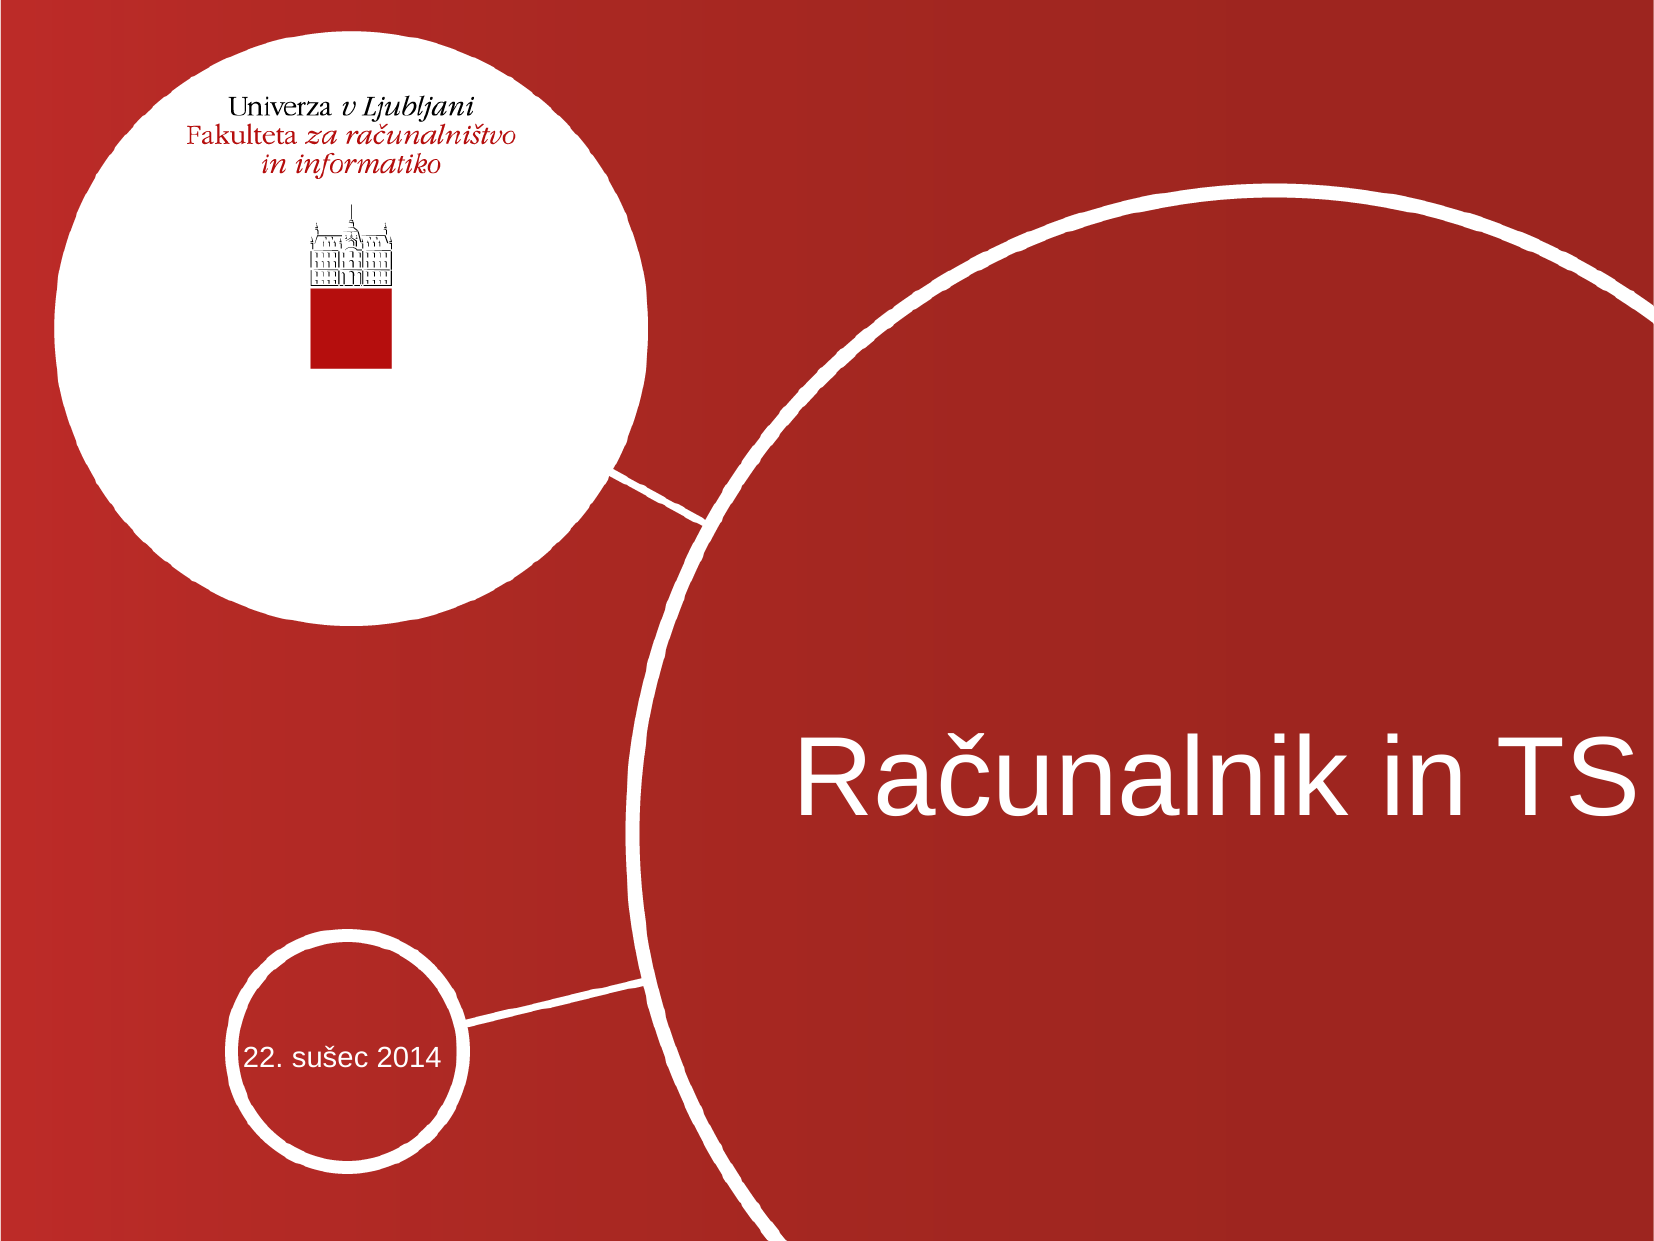

# Računalnik in TS
22. sušec 2014